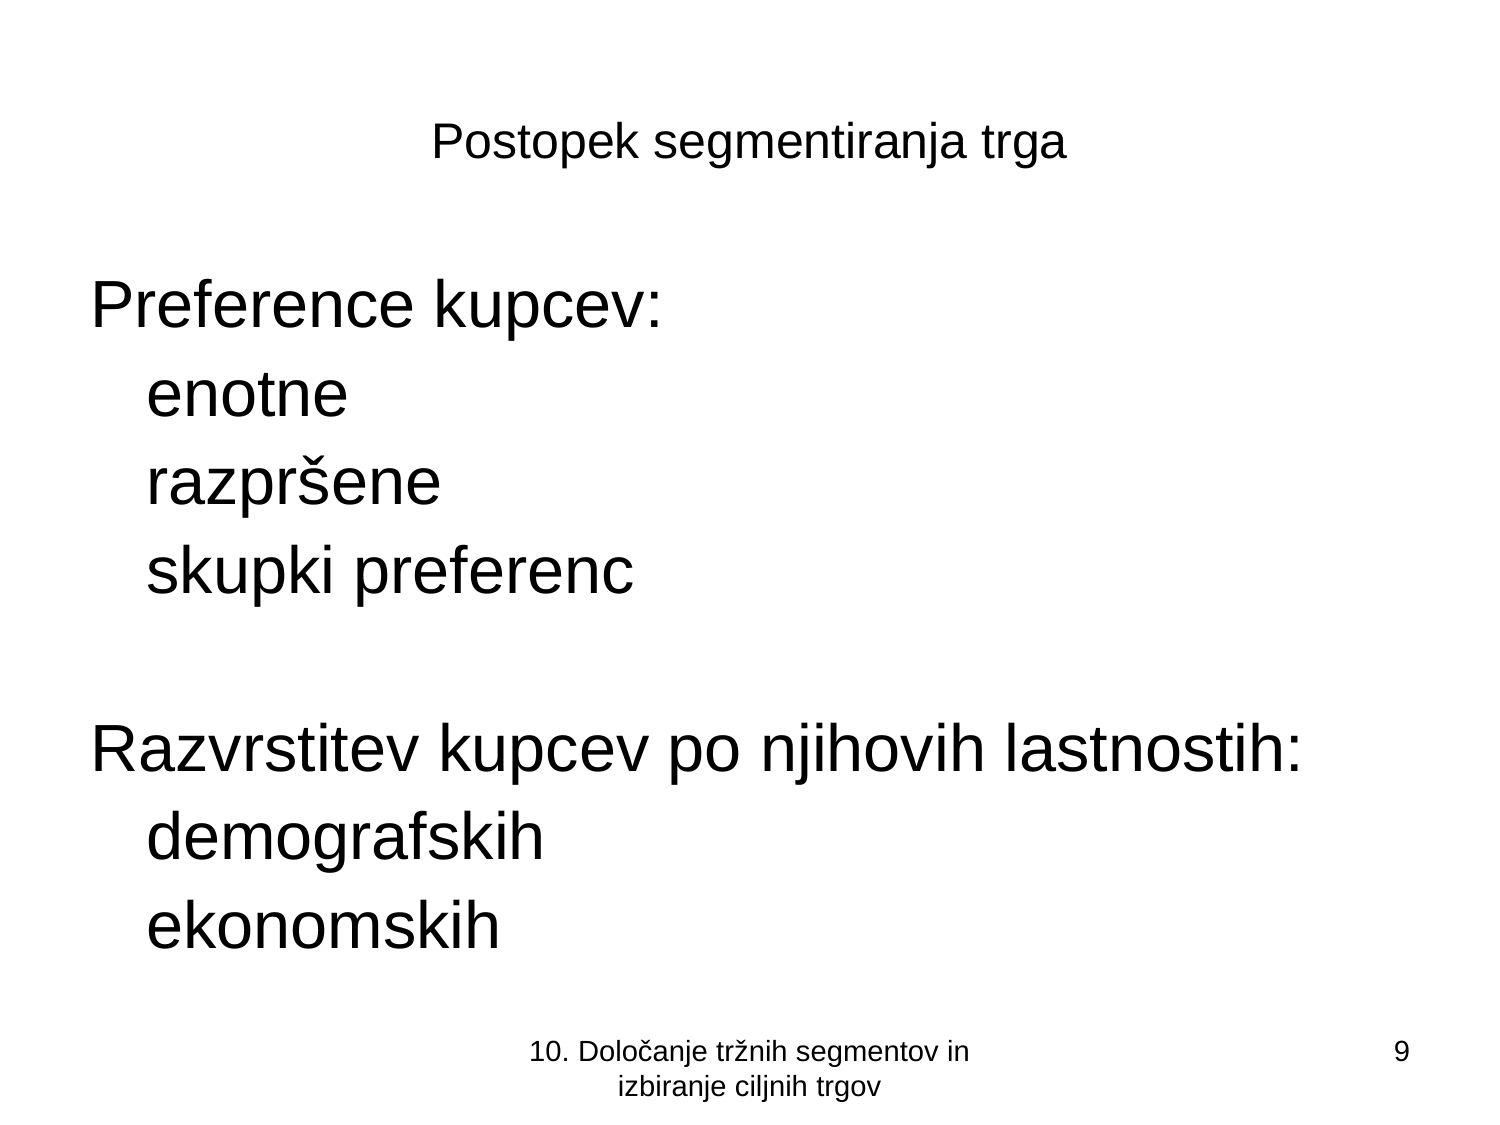

# Postopek segmentiranja trga
Preference kupcev:
	enotne
	razpršene
	skupki preferenc
Razvrstitev kupcev po njihovih lastnostih:
	demografskih
	ekonomskih
10. Določanje tržnih segmentov in izbiranje ciljnih trgov